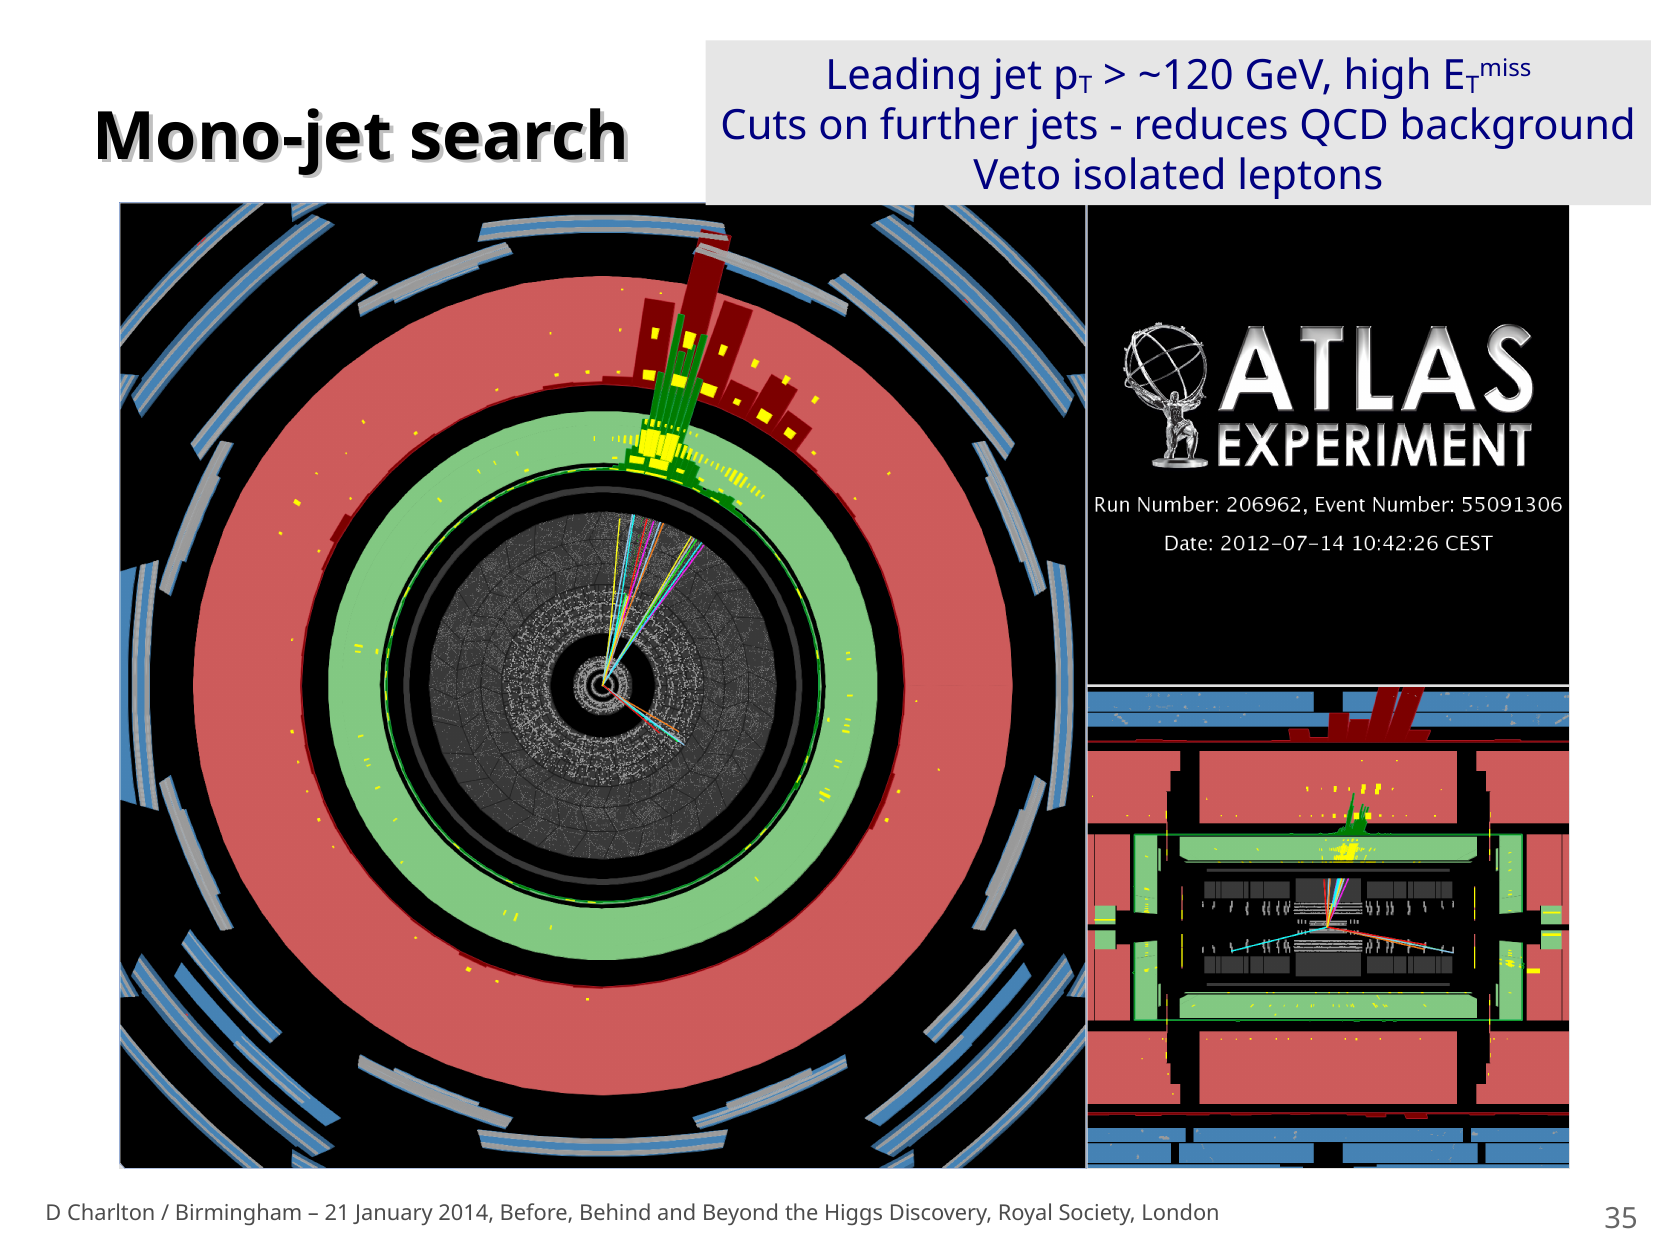

Leading jet pT > ~120 GeV, high ETmiss
Cuts on further jets - reduces QCD background
Veto isolated leptons
Mono-jet search